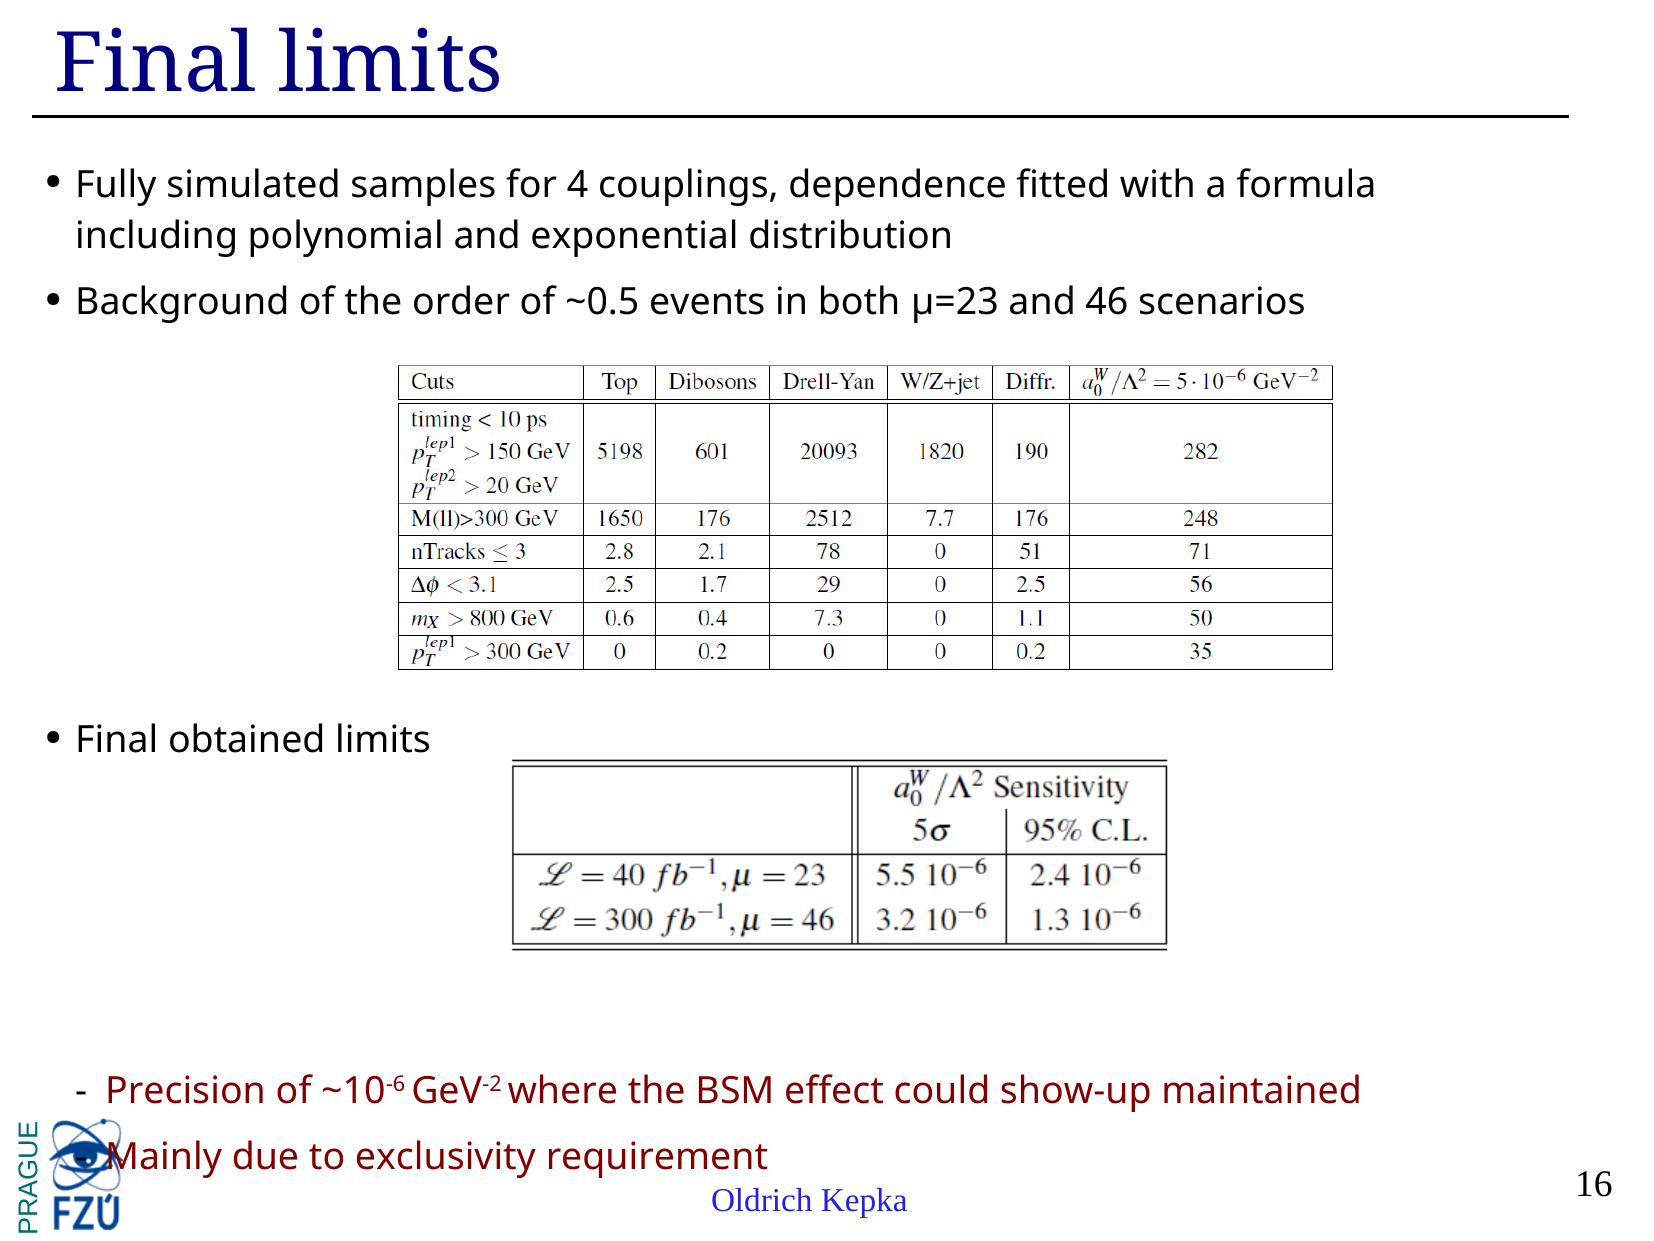

# Final limits
Fully simulated samples for 4 couplings, dependence fitted with a formula including polynomial and exponential distribution
Background of the order of ~0.5 events in both μ=23 and 46 scenarios
Final obtained limits
Precision of ~10-6 GeV-2 where the BSM effect could show-up maintained
Mainly due to exclusivity requirement
16